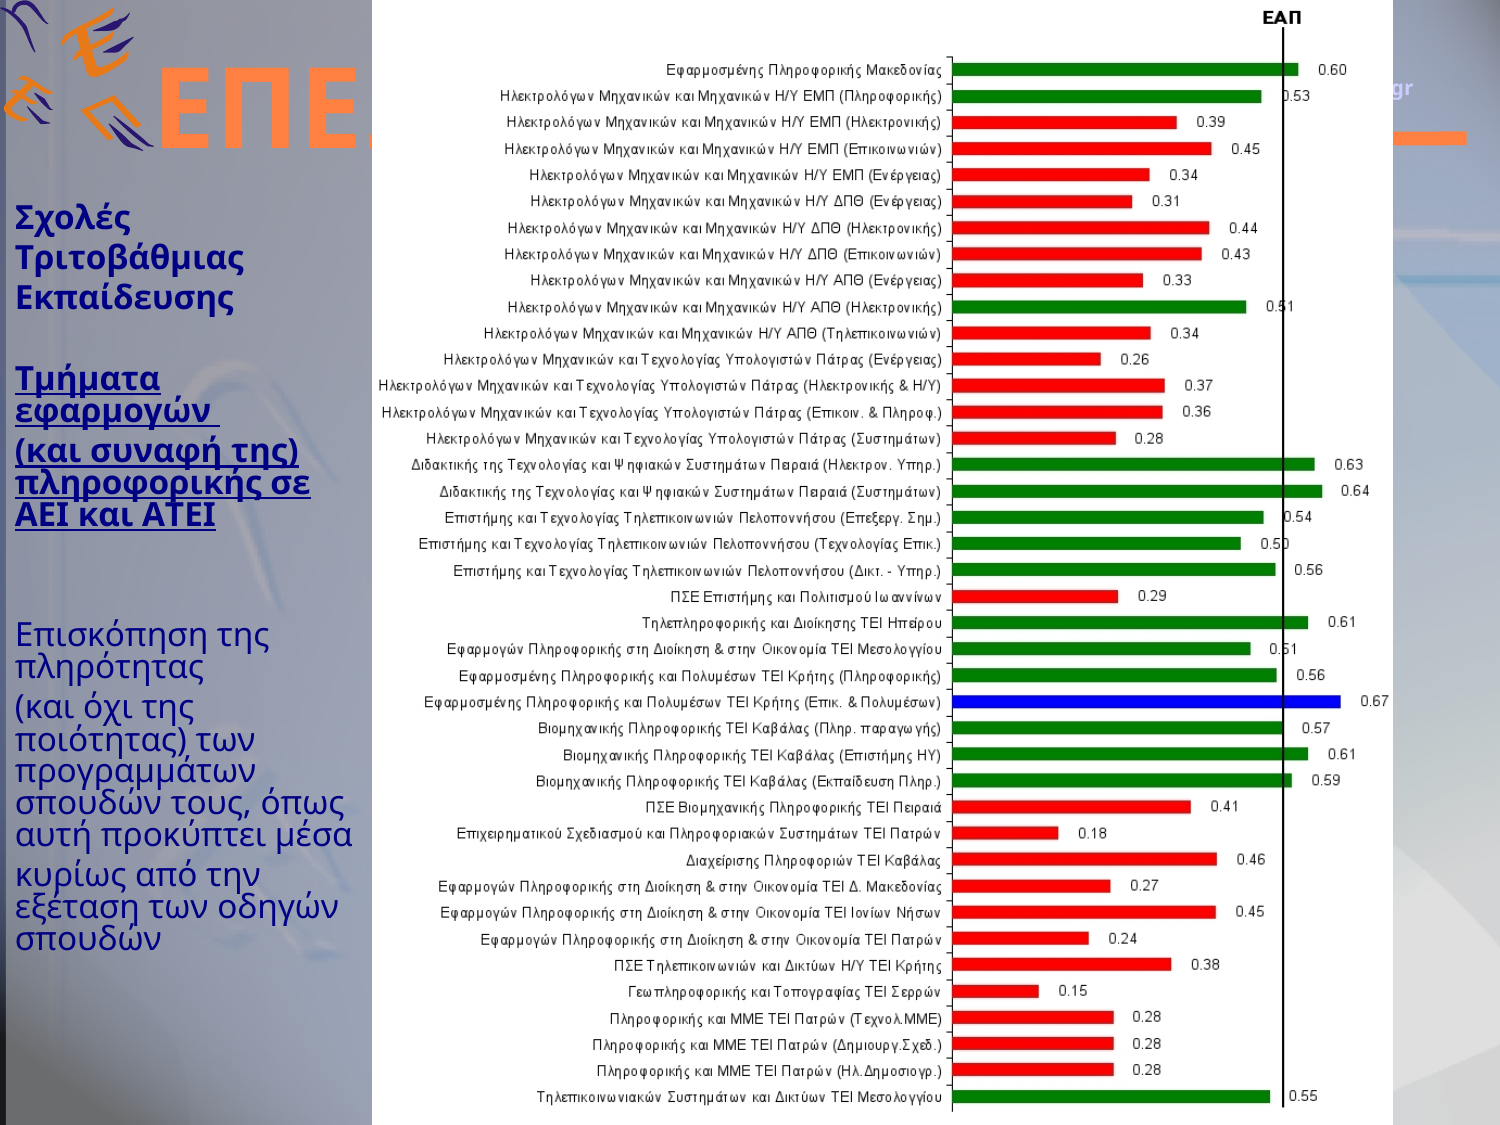

Σχολές
Τριτοβάθμιας
Εκπαίδευσης
Τμήματα εφαρμογών
(και συναφή της) πληροφορικής σε ΑΕΙ και ΑΤΕΙ
Επισκόπηση της πληρότητας
(και όχι της ποιότητας) των προγραμμάτων σπουδών τους, όπως αυτή προκύπτει μέσα
κυρίως από την εξέταση των οδηγών σπουδών